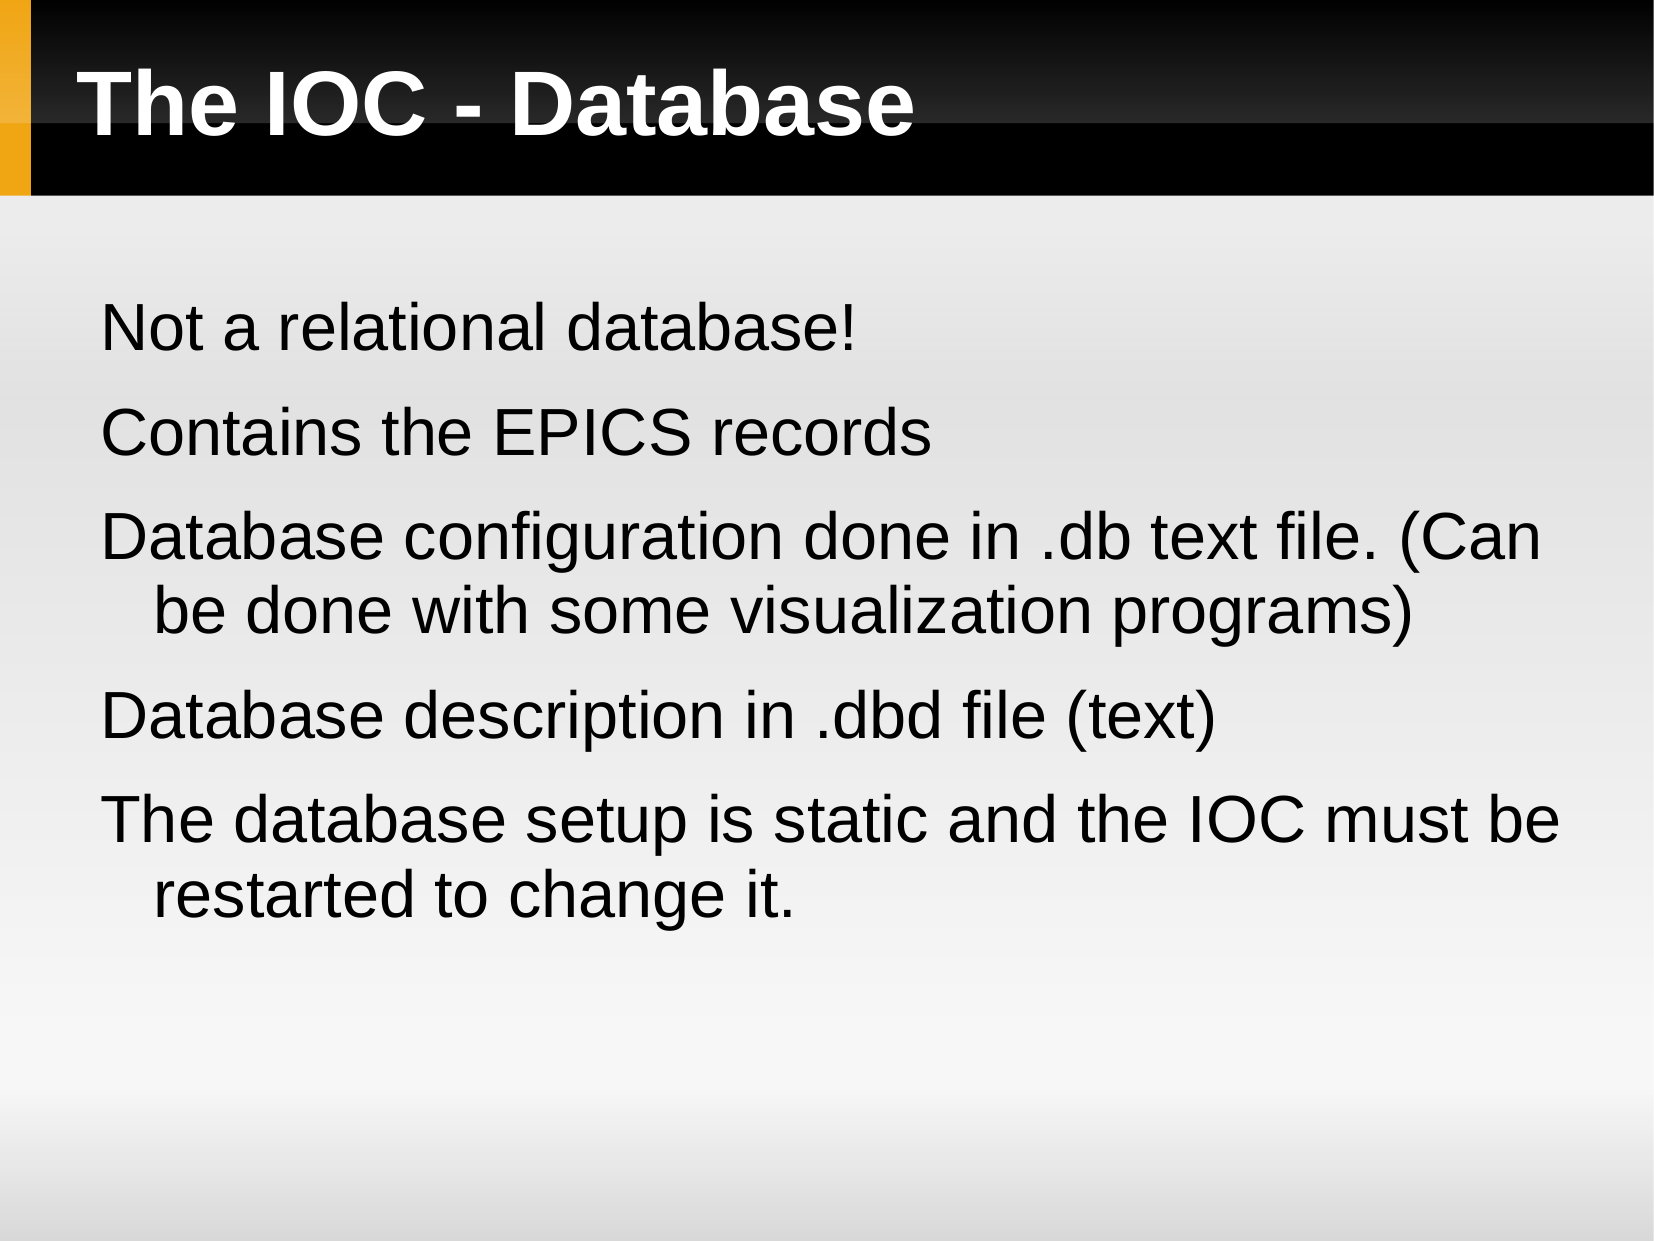

# The IOC - Database
Not a relational database!
Contains the EPICS records
Database configuration done in .db text file. (Can be done with some visualization programs)
Database description in .dbd file (text)
The database setup is static and the IOC must be restarted to change it.